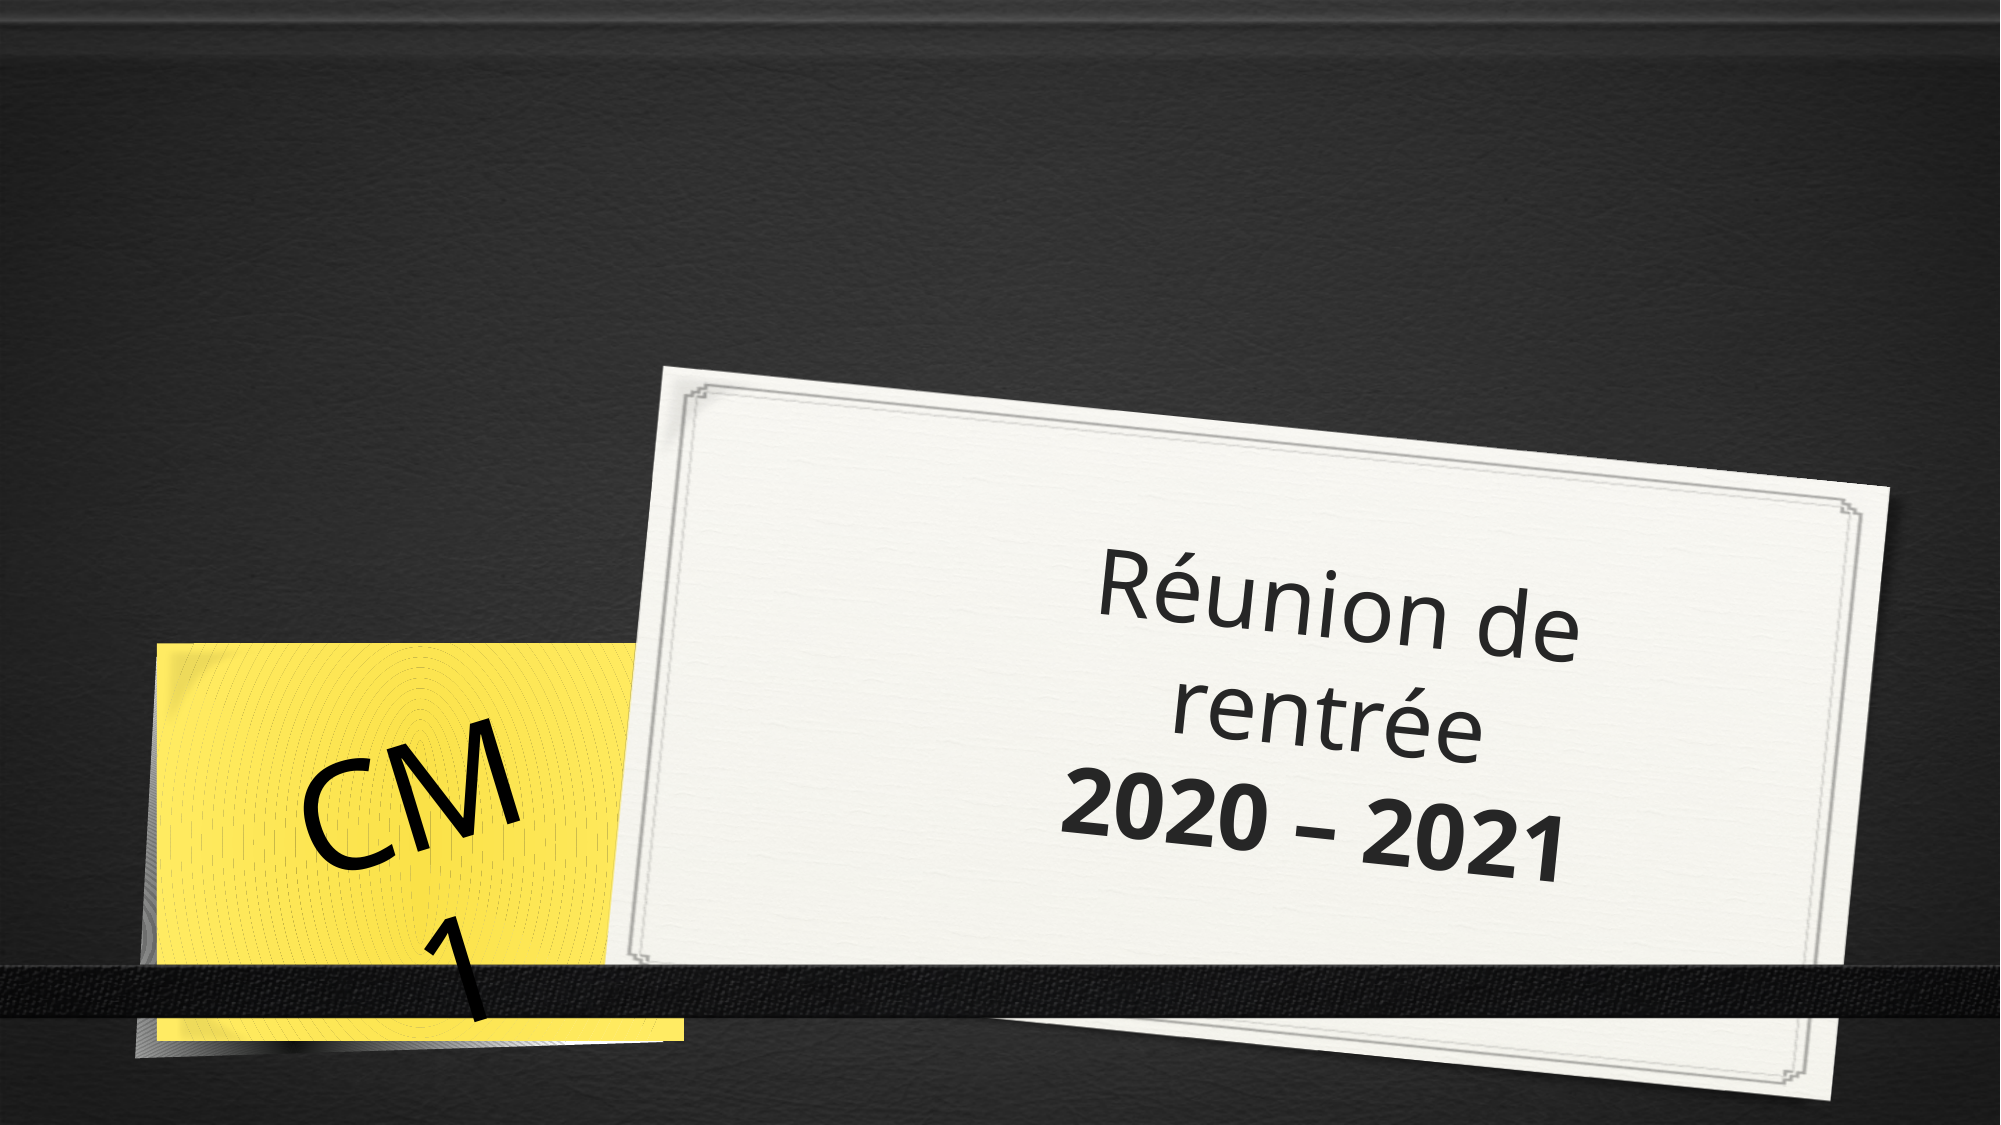

# Réunion de rentrée 2020 – 2021
CM1